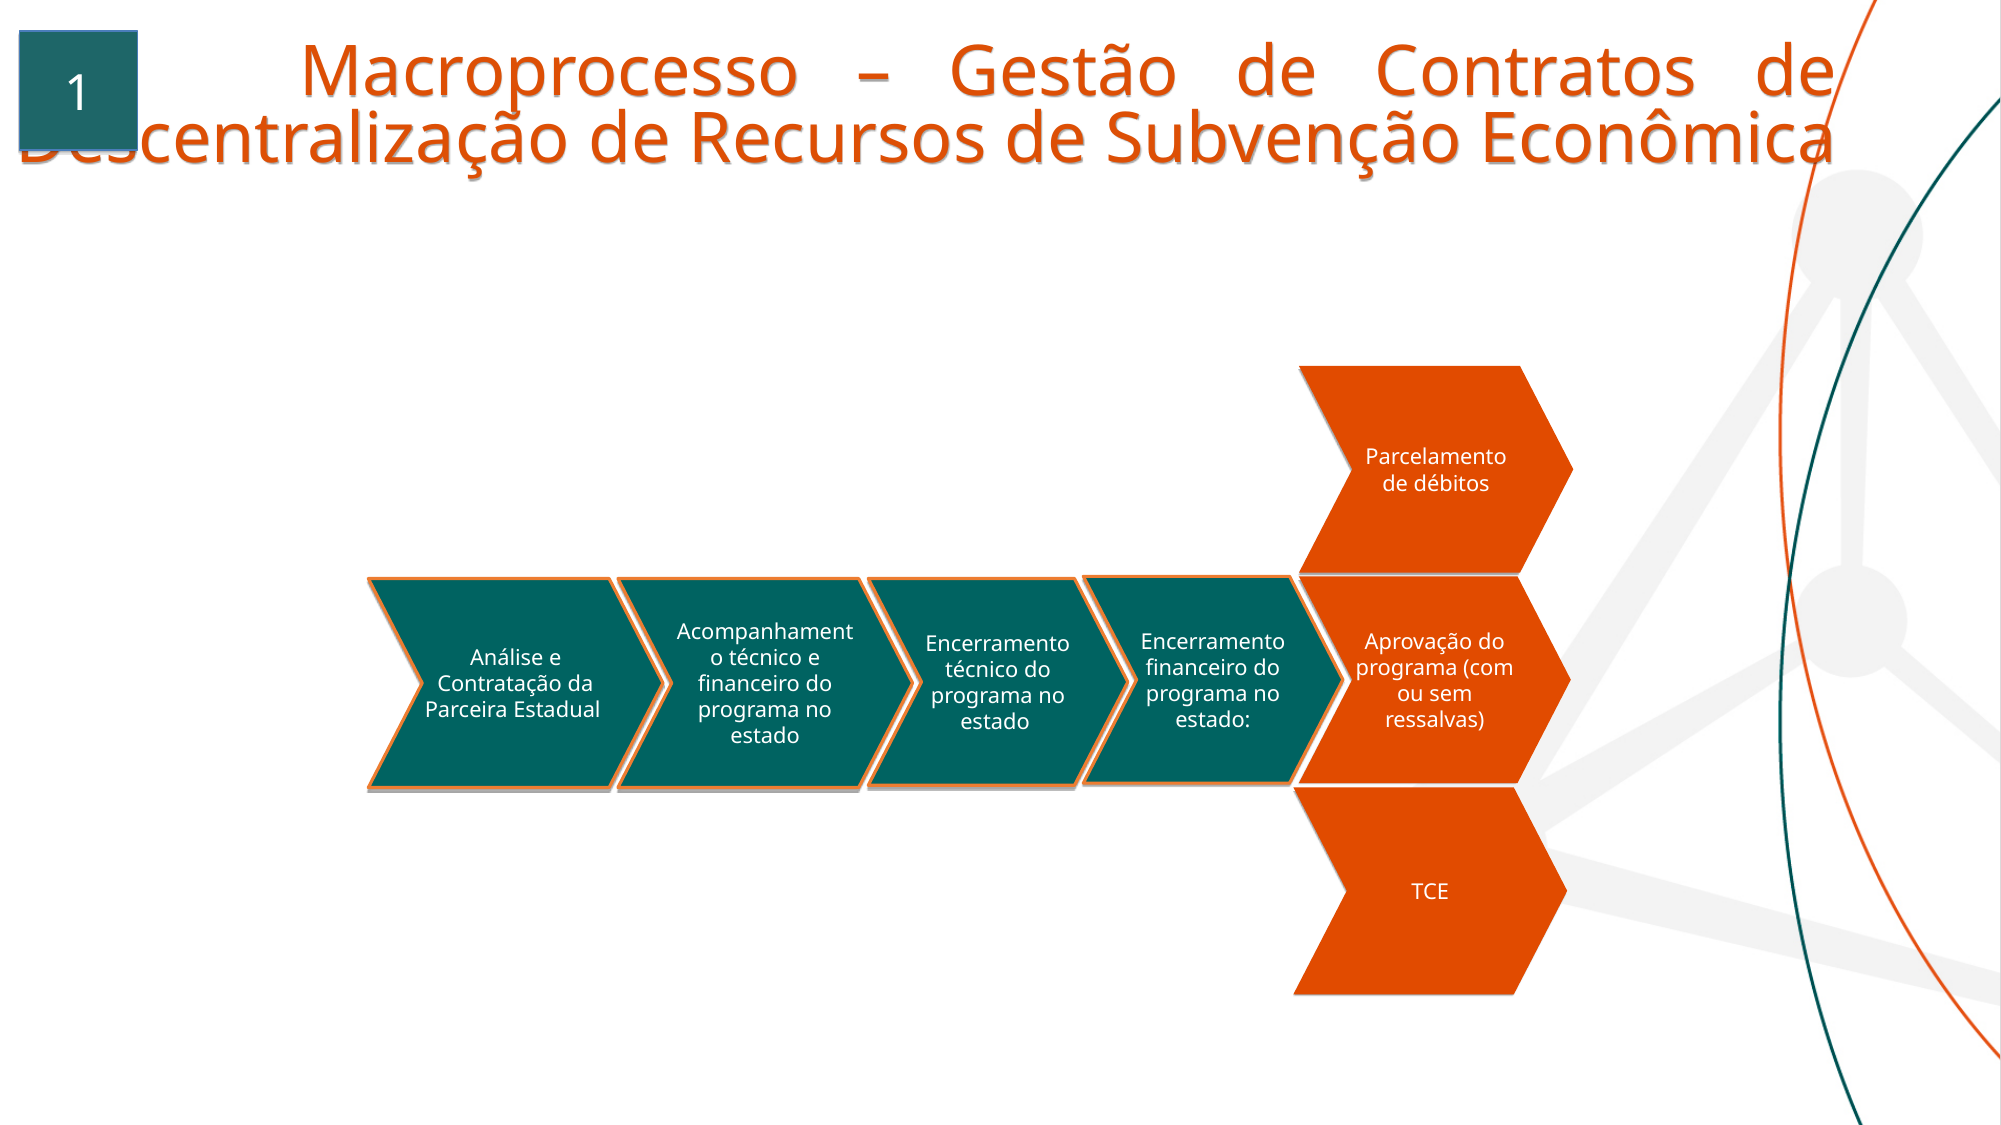

1
 Macroprocesso – Gestão de Contratos de Descentralização de Recursos de Subvenção Econômica
Parcelamento de débitos
Encerramento financeiro do programa no estado:
Aprovação do programa (com ou sem ressalvas)
Análise e Contratação da Parceira Estadual
Acompanhamento técnico e financeiro do programa no estado
Encerramento técnico do programa no estado
TCE